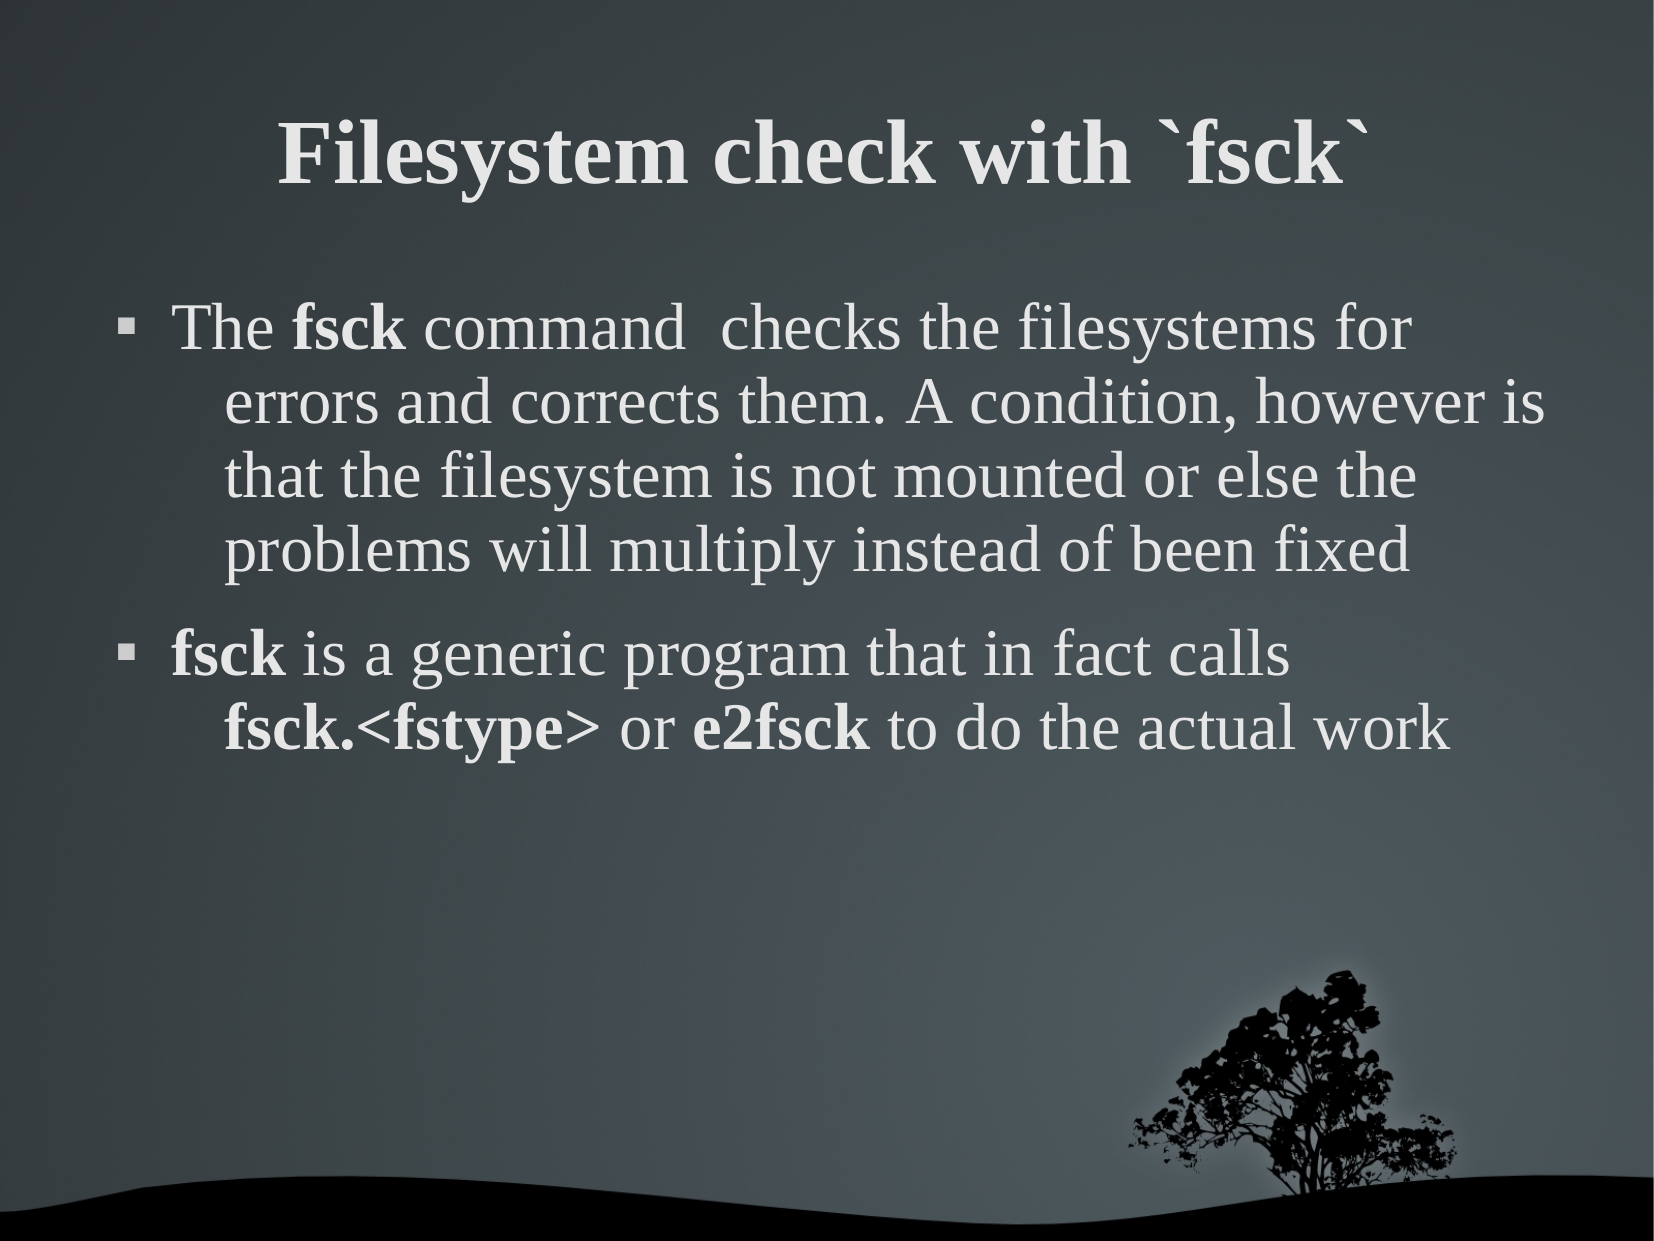

# Filesystem check with `fsck`
The fsck command checks the filesystems for errors and corrects them. A condition, however is that the filesystem is not mounted or else the problems will multiply instead of been fixed
fsck is a generic program that in fact calls fsck.<fstype> or e2fsck to do the actual work